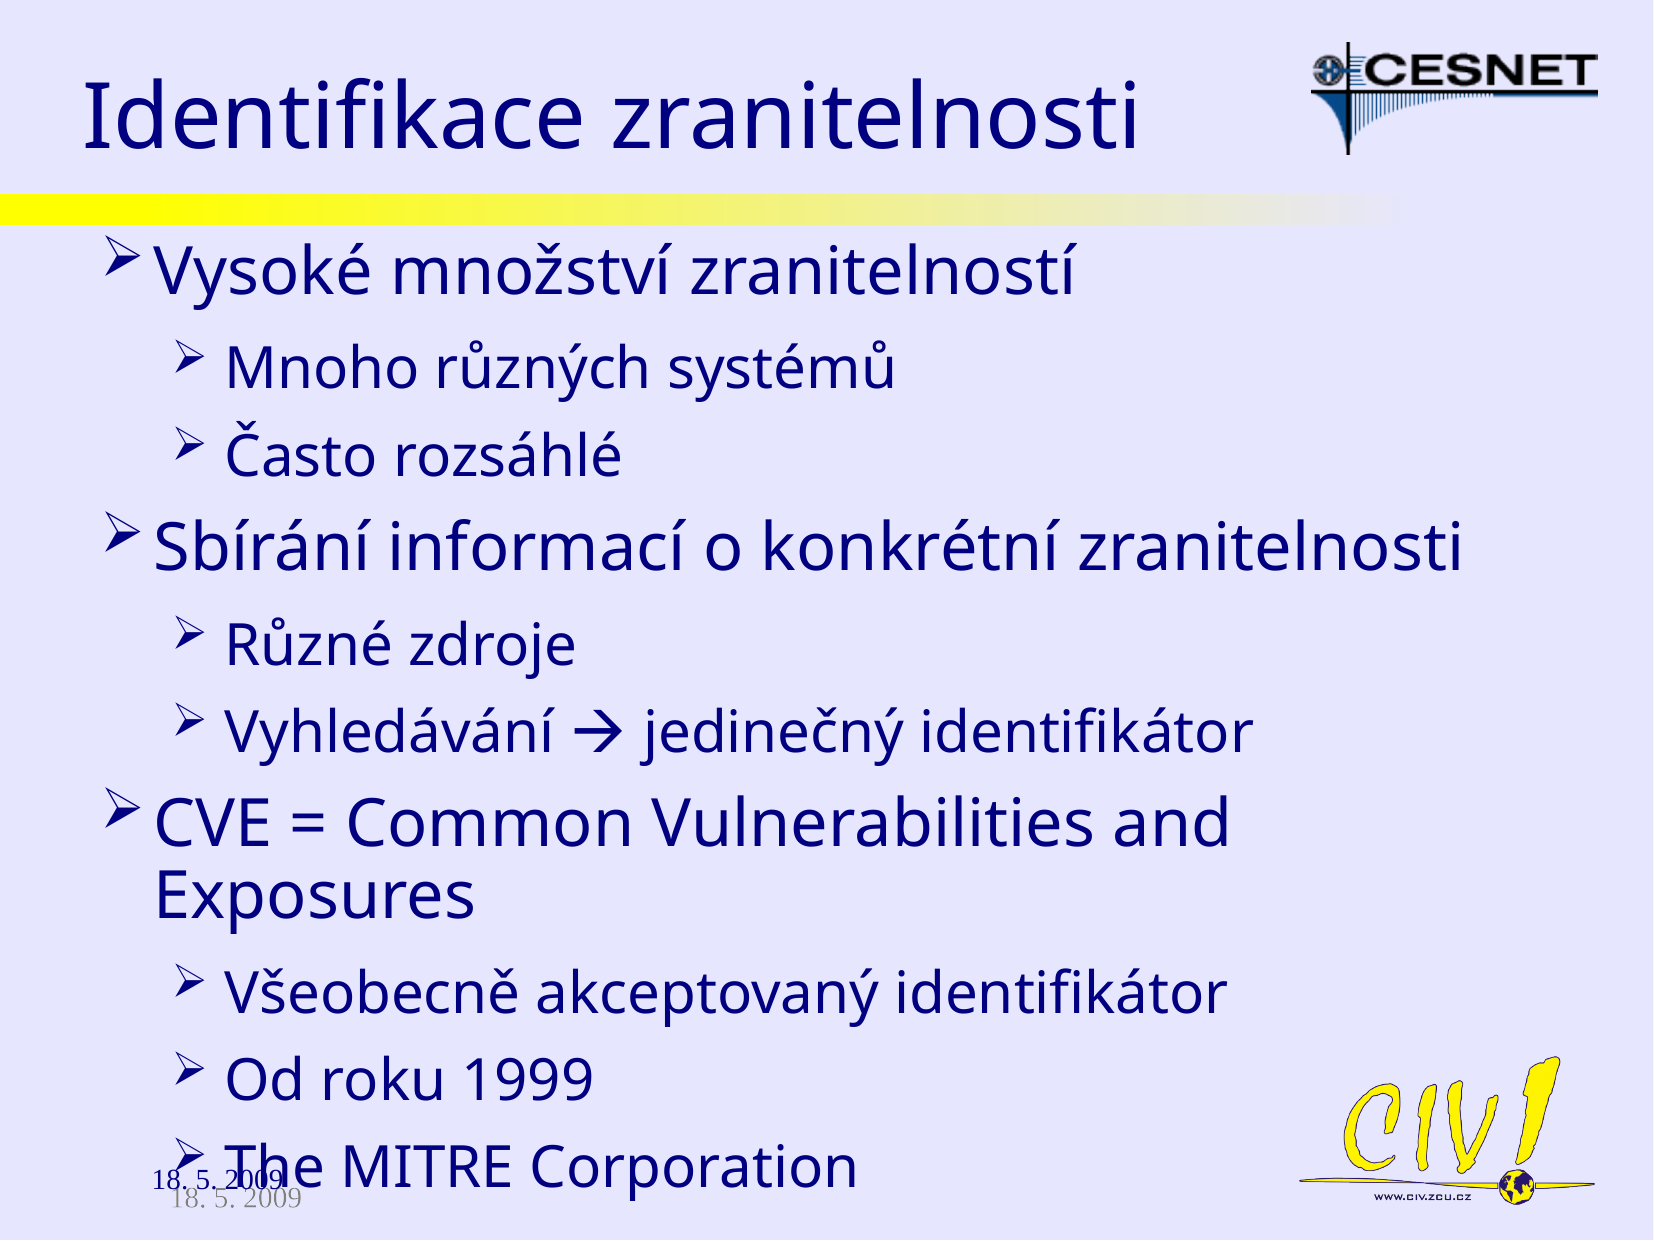

# Identifikace zranitelnosti
Vysoké množství zranitelností
Mnoho různých systémů
Často rozsáhlé
Sbírání informací o konkrétní zranitelnosti
Různé zdroje
Vyhledávání  jedinečný identifikátor
CVE = Common Vulnerabilities and Exposures
Všeobecně akceptovaný identifikátor
Od roku 1999
The MITRE Corporation
18. 5. 2009